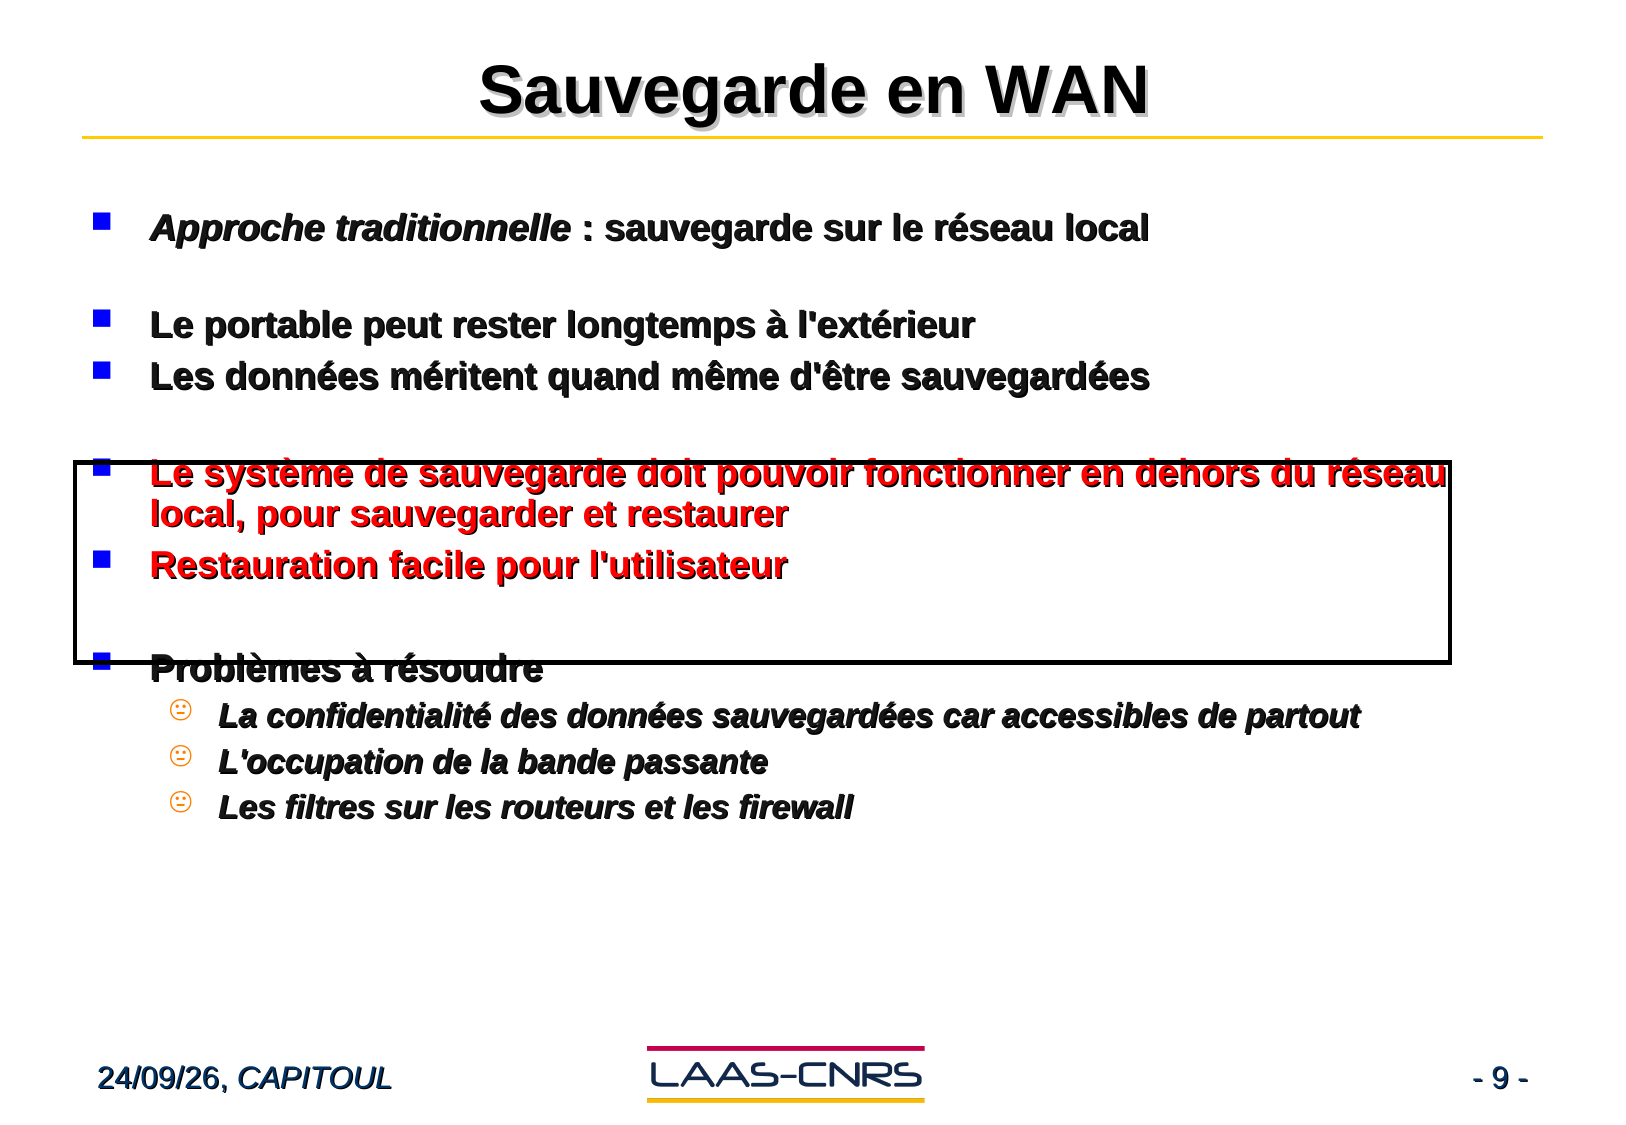

# Sauvegarde en WAN
Approche traditionnelle : sauvegarde sur le réseau local
Le portable peut rester longtemps à l'extérieur
Les données méritent quand même d'être sauvegardées
Le système de sauvegarde doit pouvoir fonctionner en dehors du réseau local, pour sauvegarder et restaurer
Restauration facile pour l'utilisateur
Problèmes à résoudre
La confidentialité des données sauvegardées car accessibles de partout
L'occupation de la bande passante
Les filtres sur les routeurs et les firewall
 , CAPITOUL